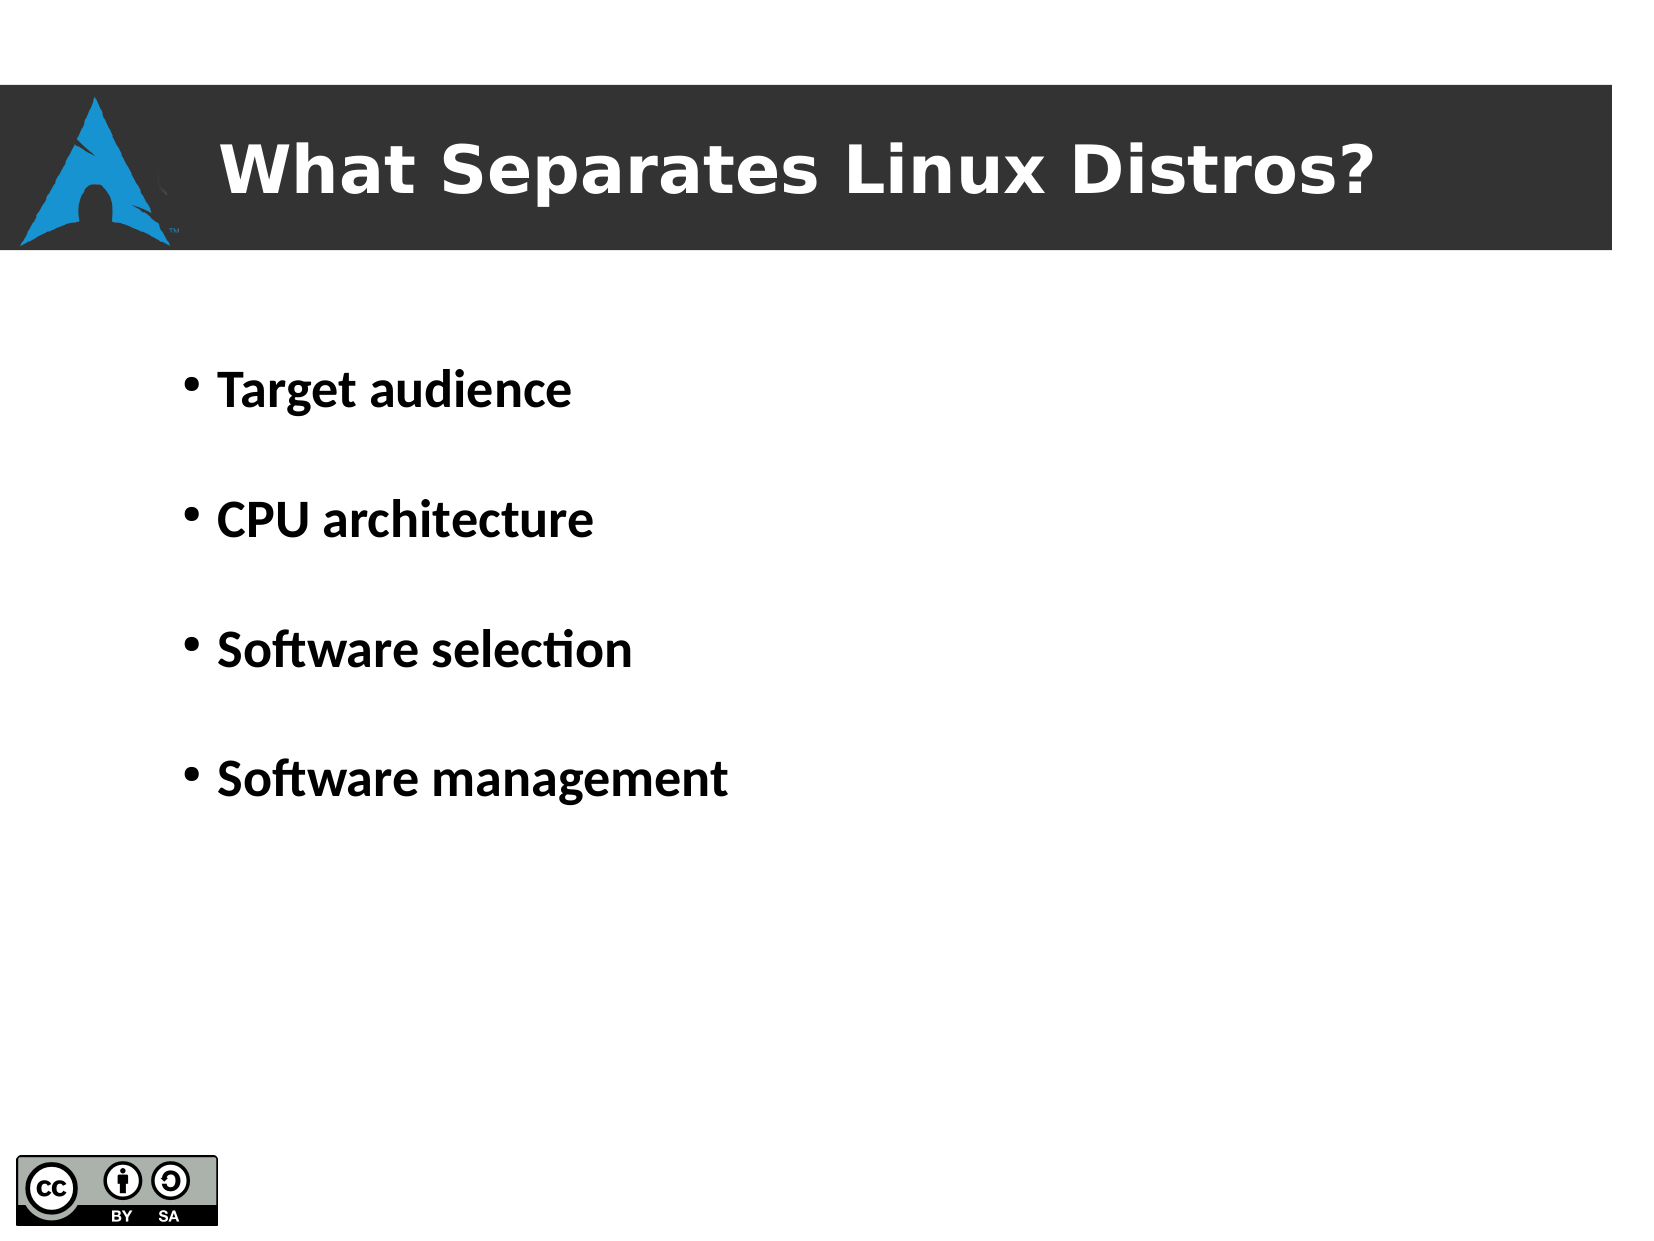

What Separates Linux Distros?
#
Target audience
CPU architecture
Software selection
Software management